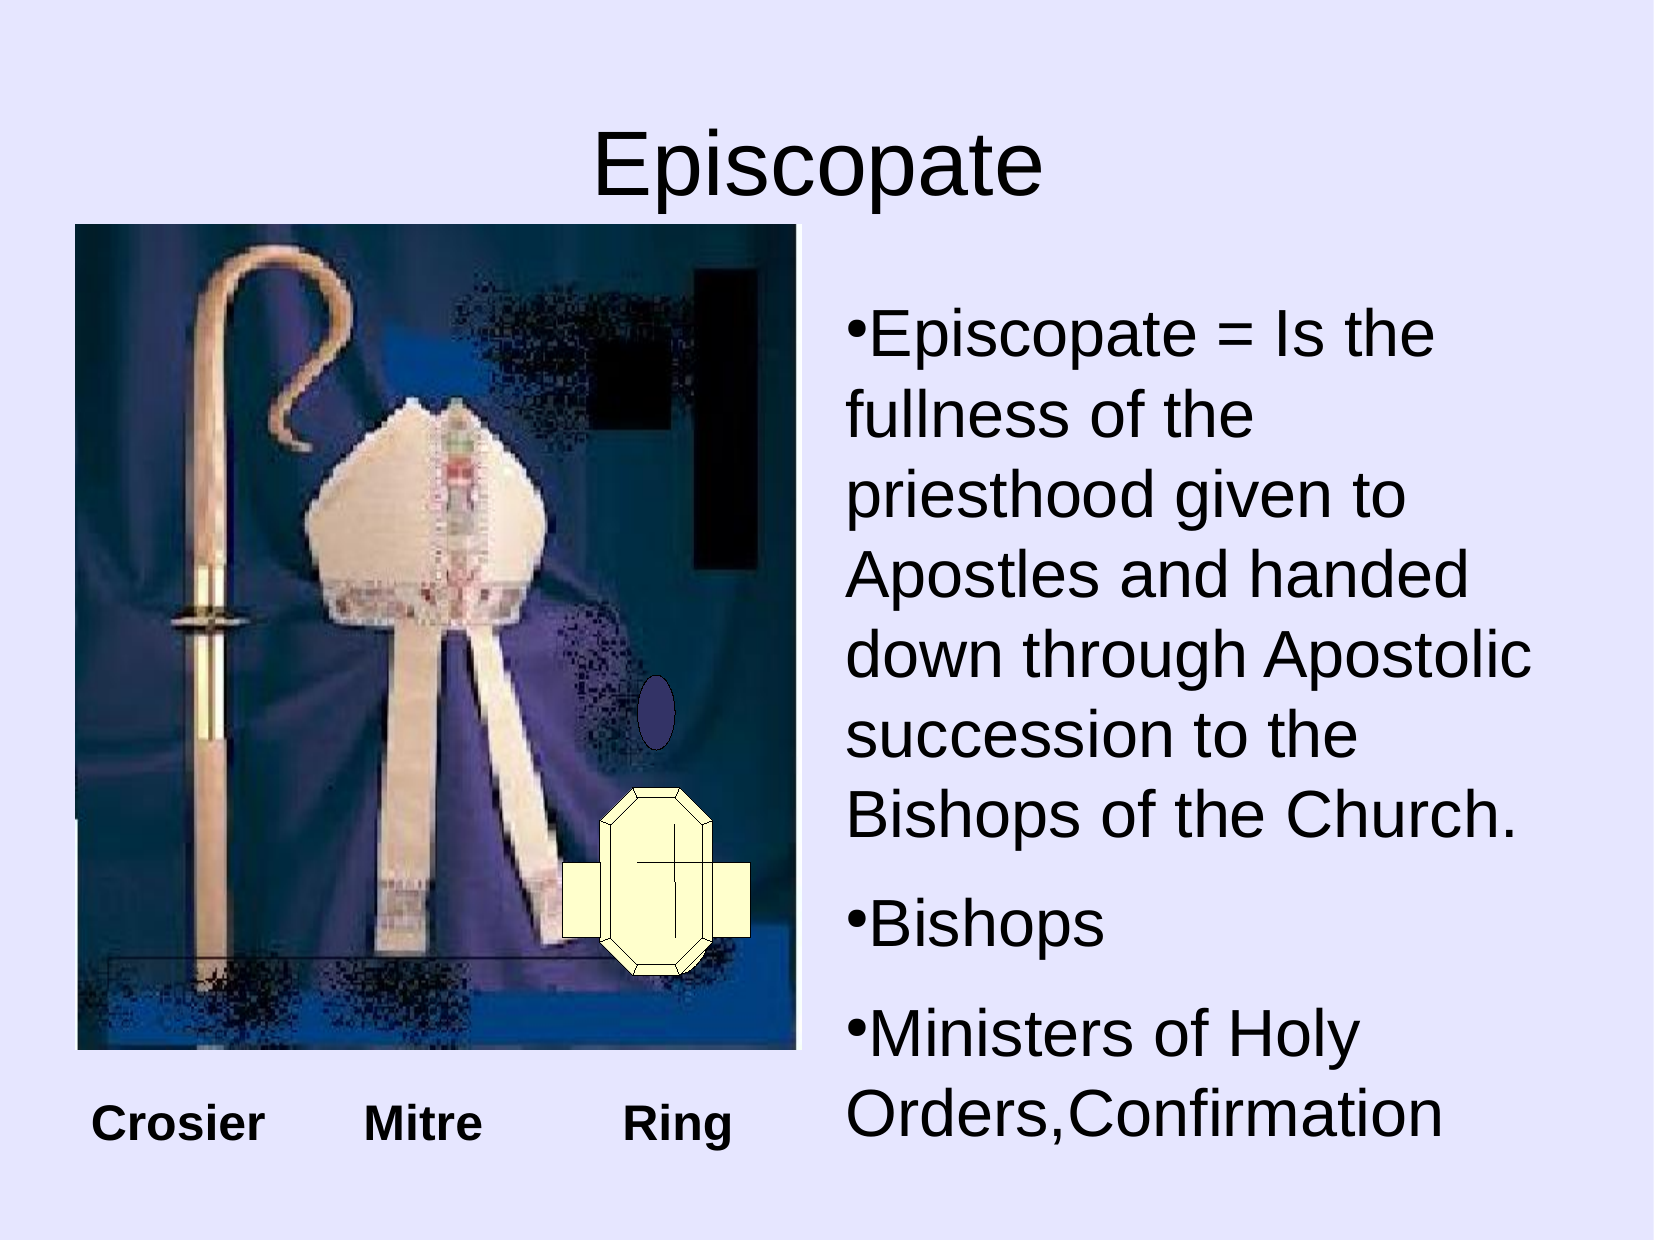

# Episcopate
Episcopate = Is the fullness of the priesthood given to Apostles and handed down through Apostolic succession to the Bishops of the Church.
Bishops
Ministers of Holy Orders,Confirmation
 Crosier Mitre Ring